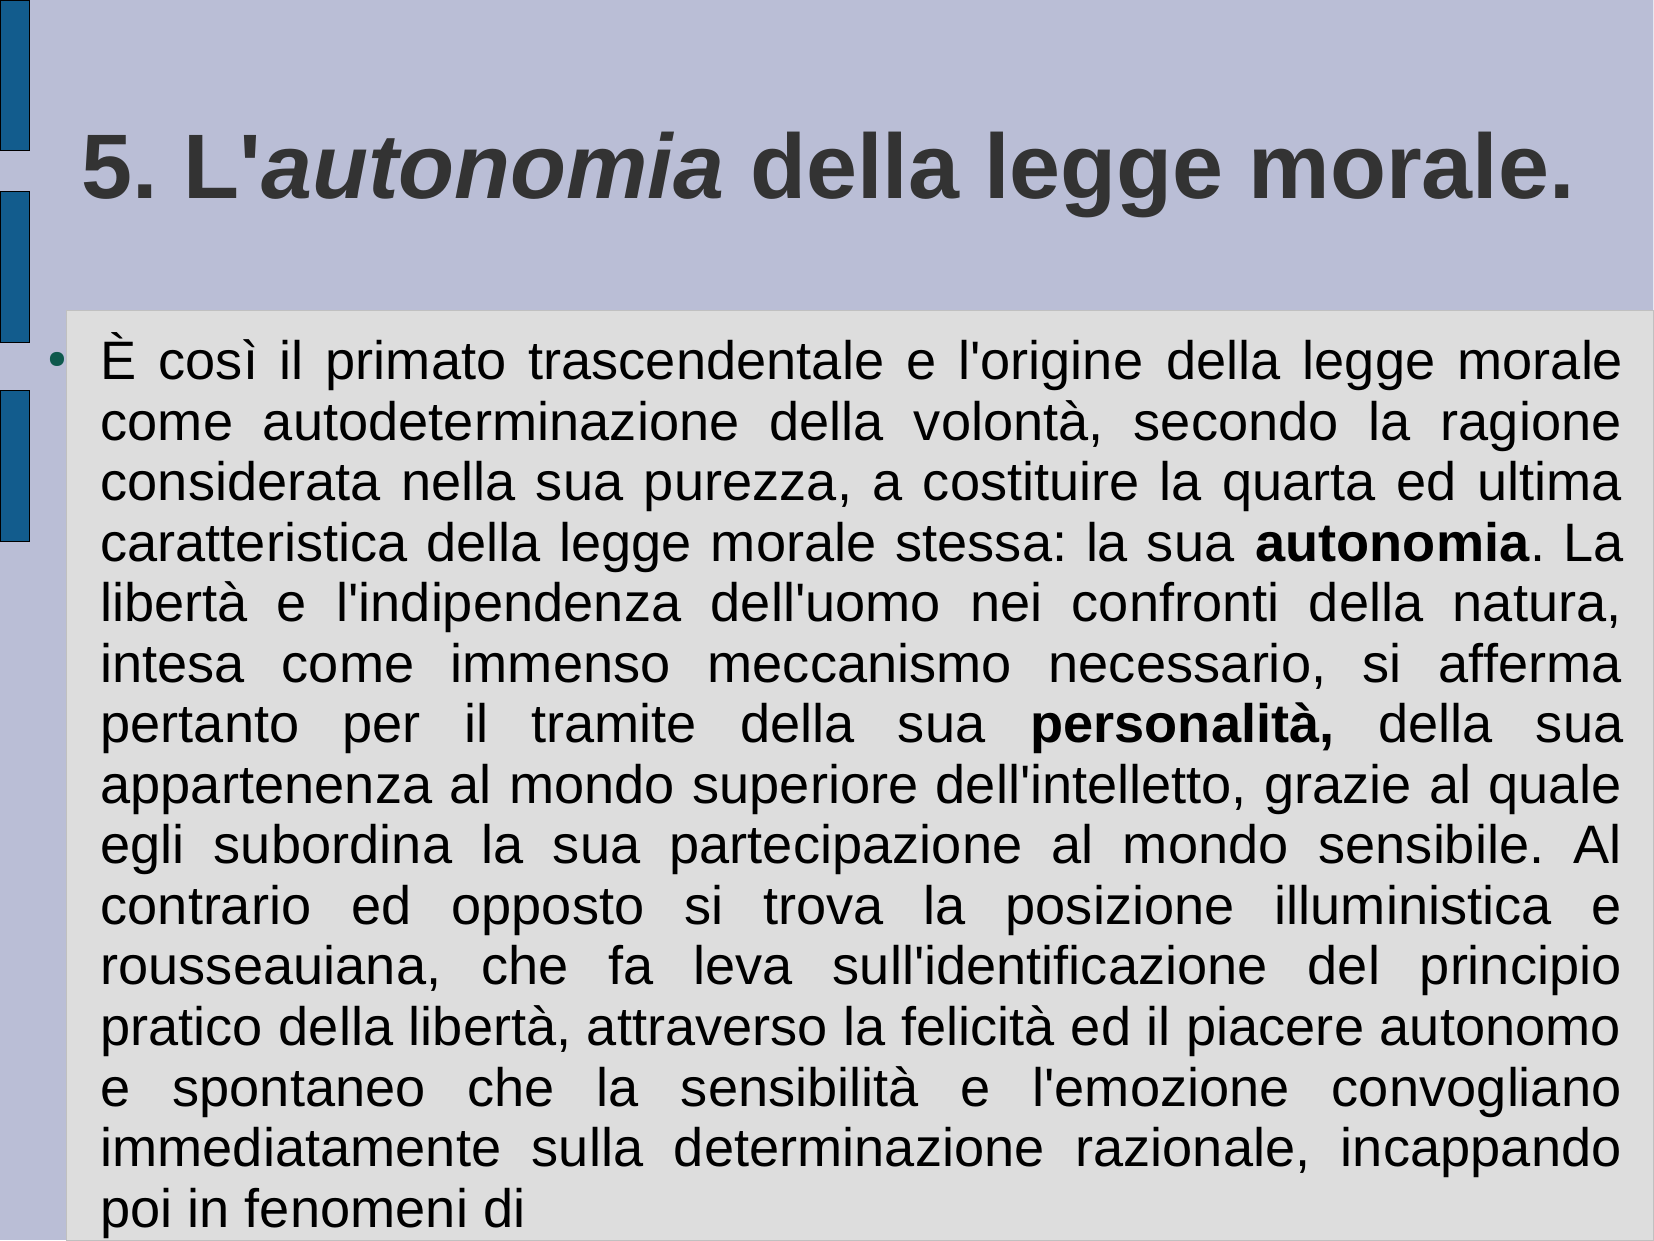

# 5. L'autonomia della legge morale.
È così il primato trascendentale e l'origine della legge morale come autodeterminazione della volontà, secondo la ragione considerata nella sua purezza, a costituire la quarta ed ultima caratteristica della legge morale stessa: la sua autonomia. La libertà e l'indipendenza dell'uomo nei confronti della natura, intesa come immenso meccanismo necessario, si afferma pertanto per il tramite della sua personalità, della sua appartenenza al mondo superiore dell'intelletto, grazie al quale egli subordina la sua partecipazione al mondo sensibile. Al contrario ed opposto si trova la posizione illuministica e rousseauiana, che fa leva sull'identificazione del principio pratico della libertà, attraverso la felicità ed il piacere autonomo e spontaneo che la sensibilità e l'emozione convogliano immediatamente sulla determinazione razionale, incappando poi in fenomeni di